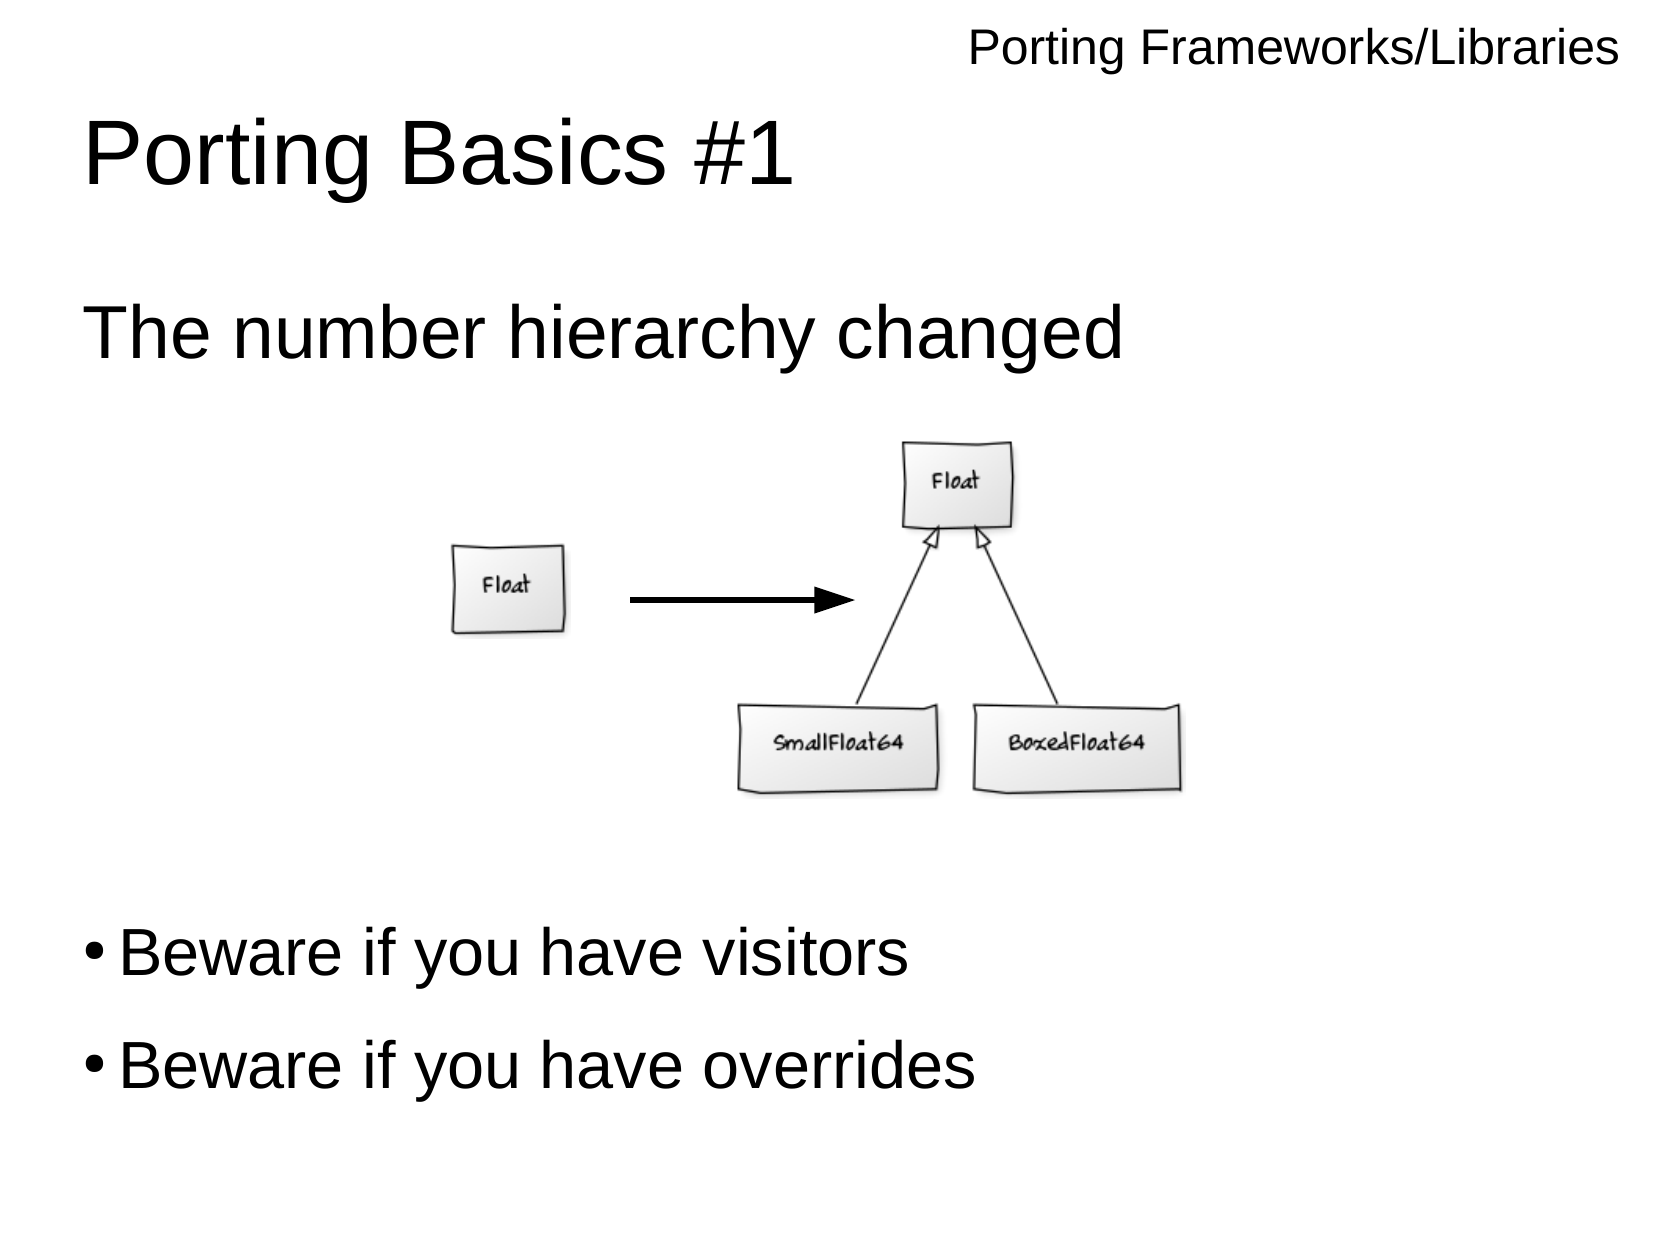

Porting Frameworks/Libraries
# Porting Basics #1
The number hierarchy changed
Beware if you have visitors
Beware if you have overrides